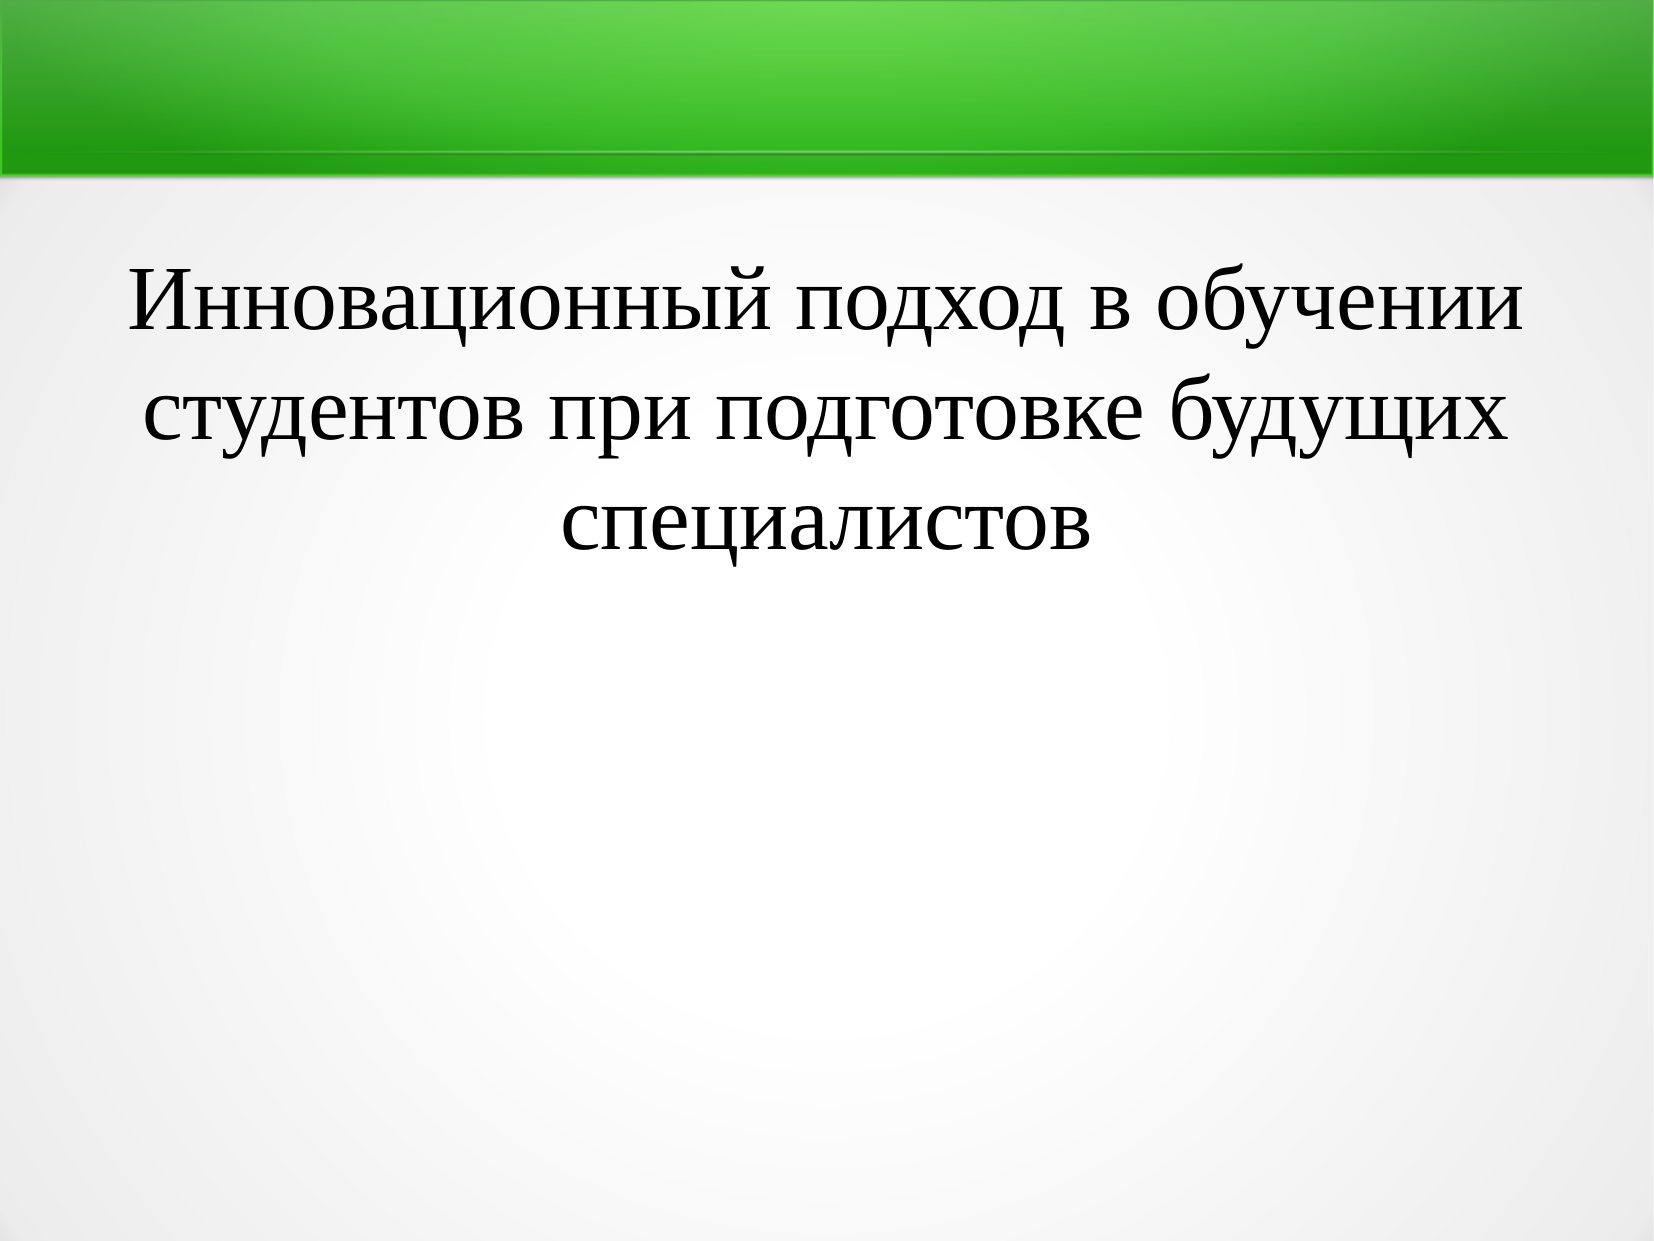

# Инновационный подход в обучении студентов при подготовке будущих специалистов